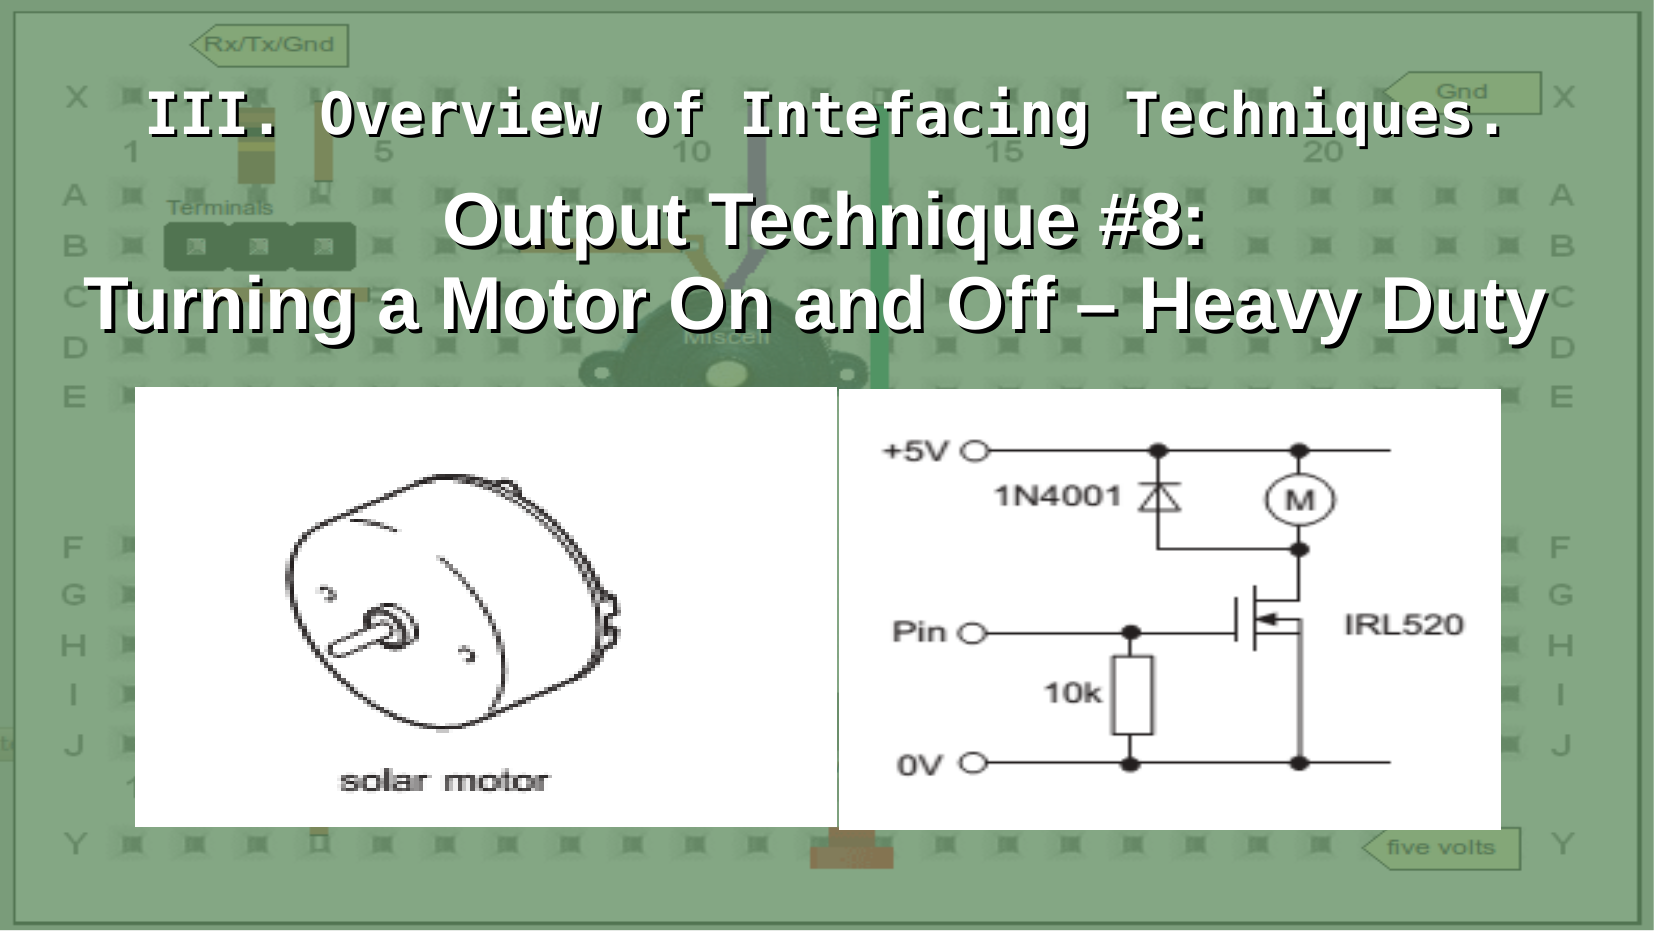

# III. Overview of Intefacing Techniques.
 Output Technique #8:
Turning a Motor On and Off – Heavy Duty